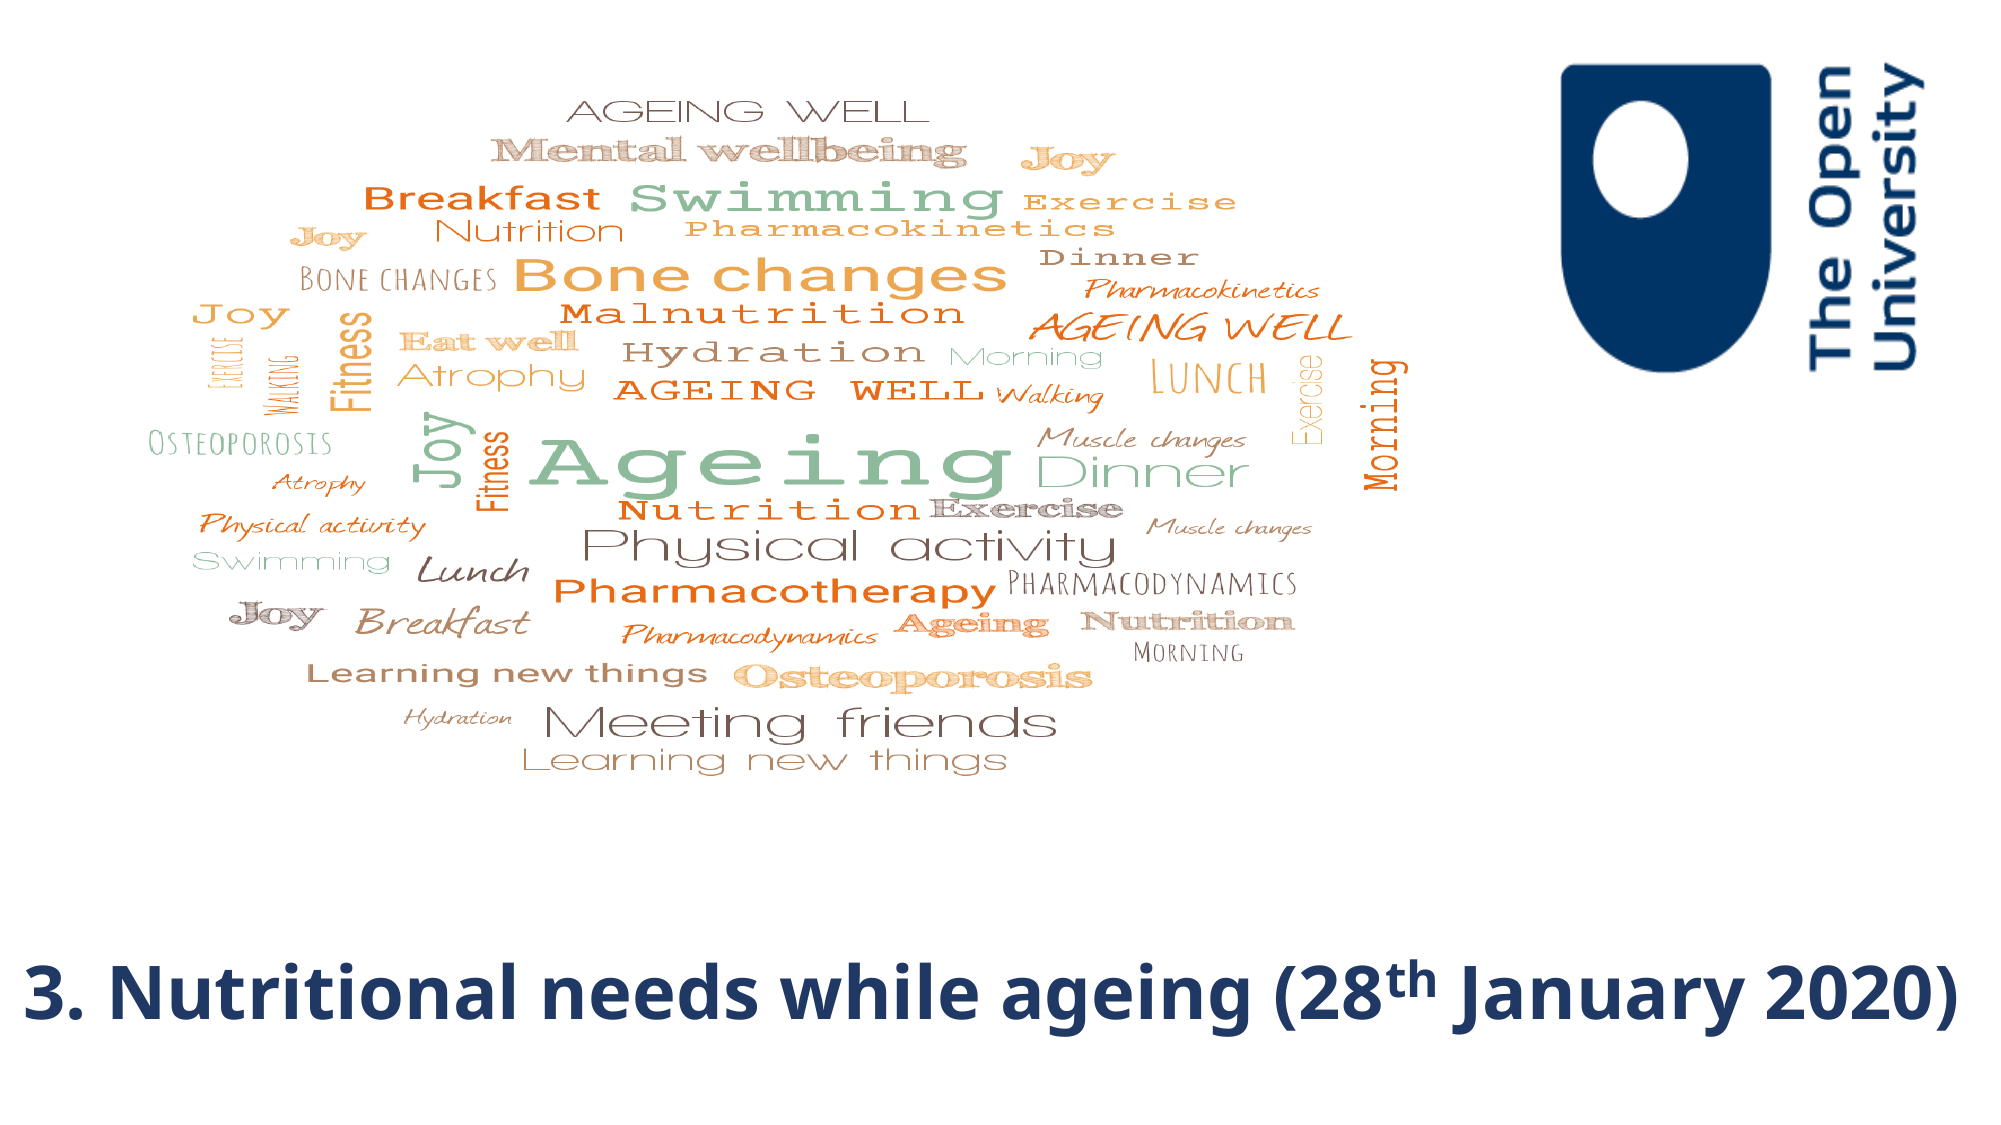

# 3. Nutritional needs while ageing (28th January 2020)